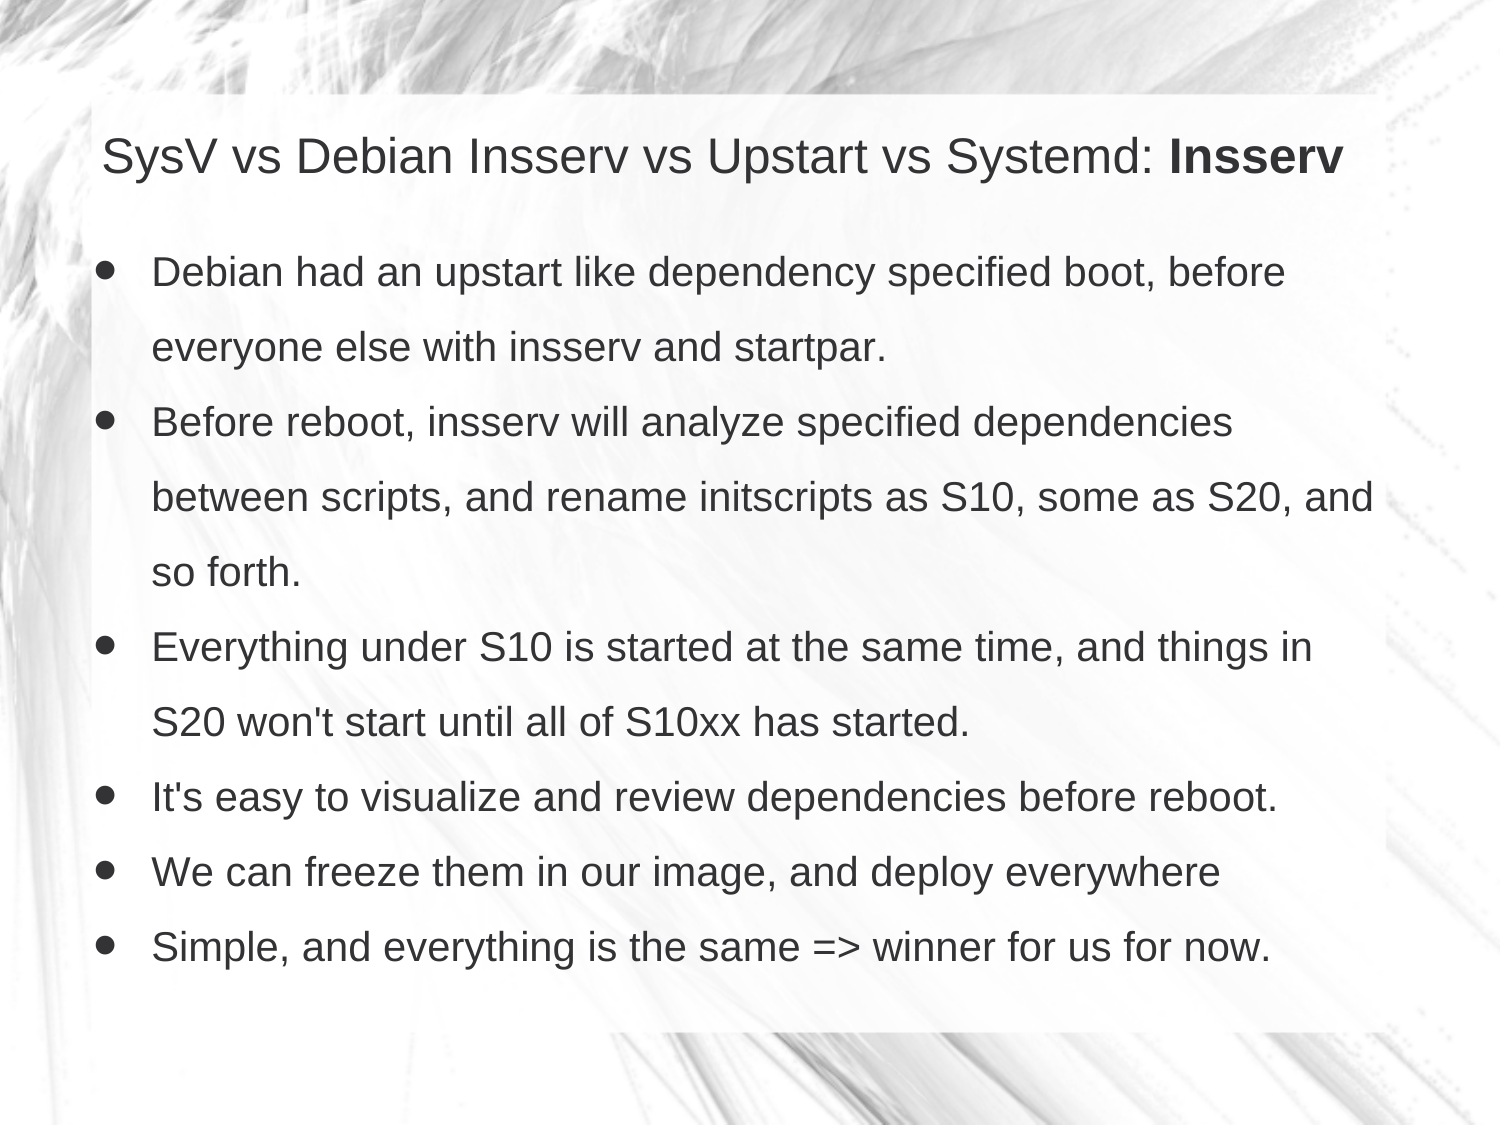

# SysV vs Debian Insserv vs Upstart vs Systemd: Insserv
Debian had an upstart like dependency specified boot, before everyone else with insserv and startpar.
Before reboot, insserv will analyze specified dependencies between scripts, and rename initscripts as S10, some as S20, and so forth.
Everything under S10 is started at the same time, and things in S20 won't start until all of S10xx has started.
It's easy to visualize and review dependencies before reboot.
We can freeze them in our image, and deploy everywhere
Simple, and everything is the same => winner for us for now.